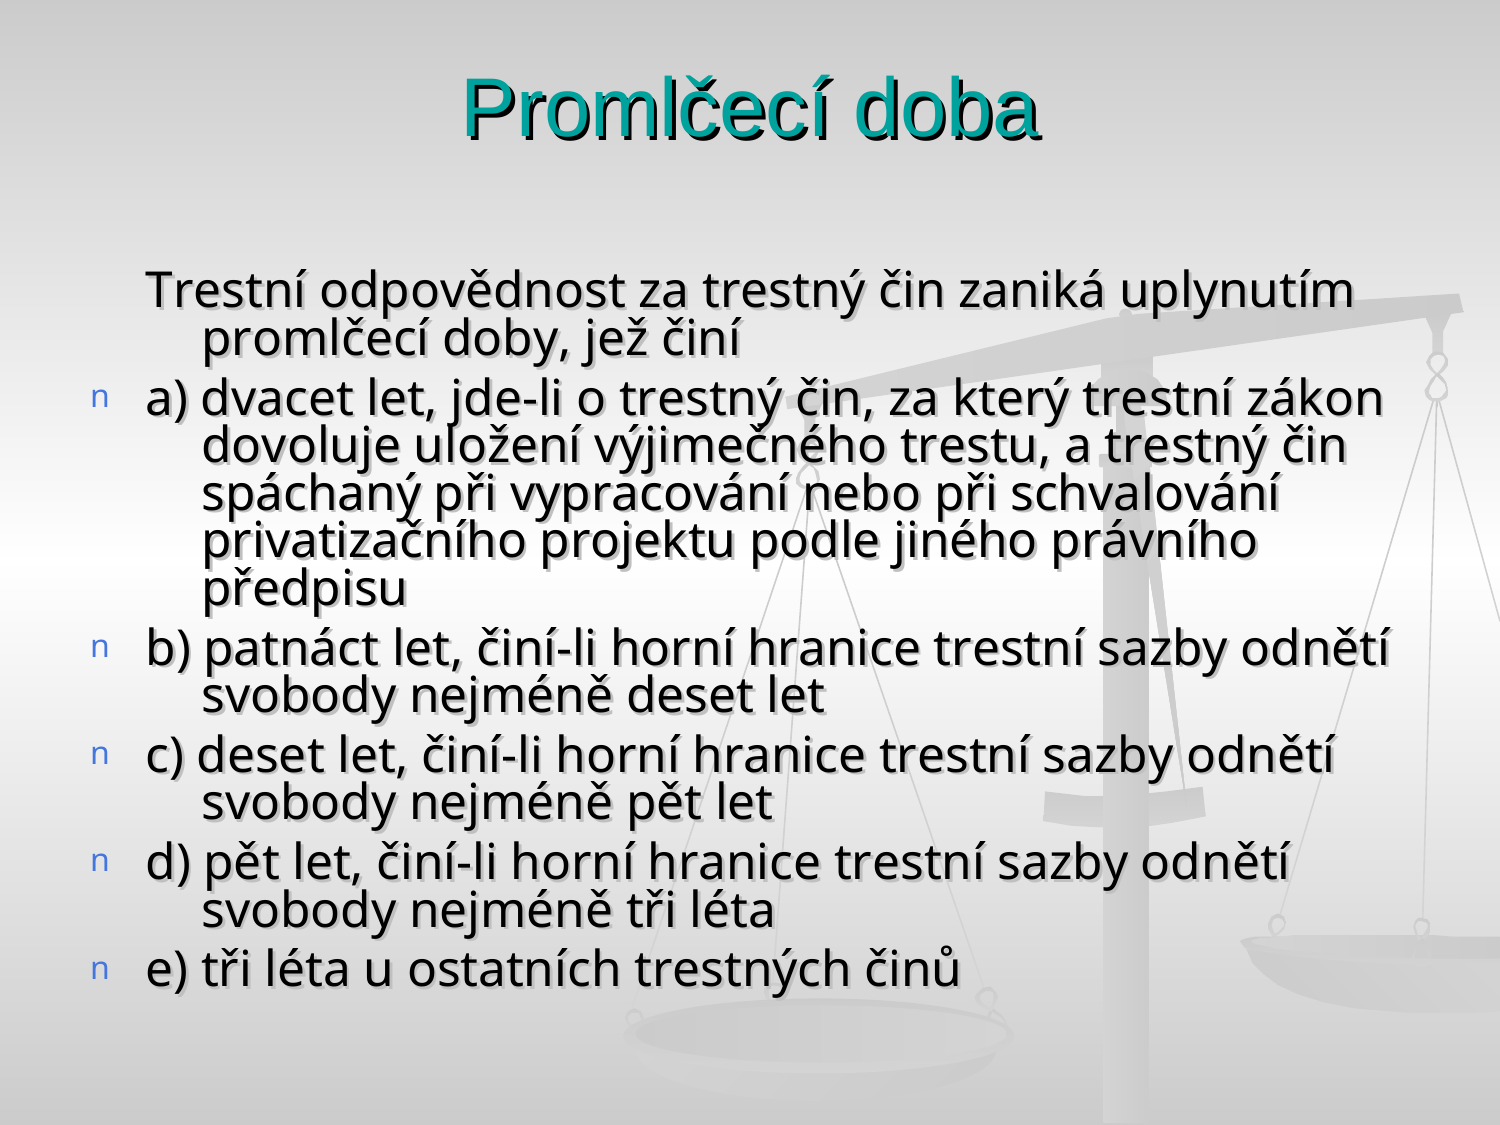

# Promlčecí doba
Trestní odpovědnost za trestný čin zaniká uplynutím promlčecí doby, jež činí
a) dvacet let, jde-li o trestný čin, za který trestní zákon dovoluje uložení výjimečného trestu, a trestný čin spáchaný při vypracování nebo při schvalování privatizačního projektu podle jiného právního předpisu
b) patnáct let, činí-li horní hranice trestní sazby odnětí svobody nejméně deset let
c) deset let, činí-li horní hranice trestní sazby odnětí svobody nejméně pět let
d) pět let, činí-li horní hranice trestní sazby odnětí svobody nejméně tři léta
e) tři léta u ostatních trestných činů